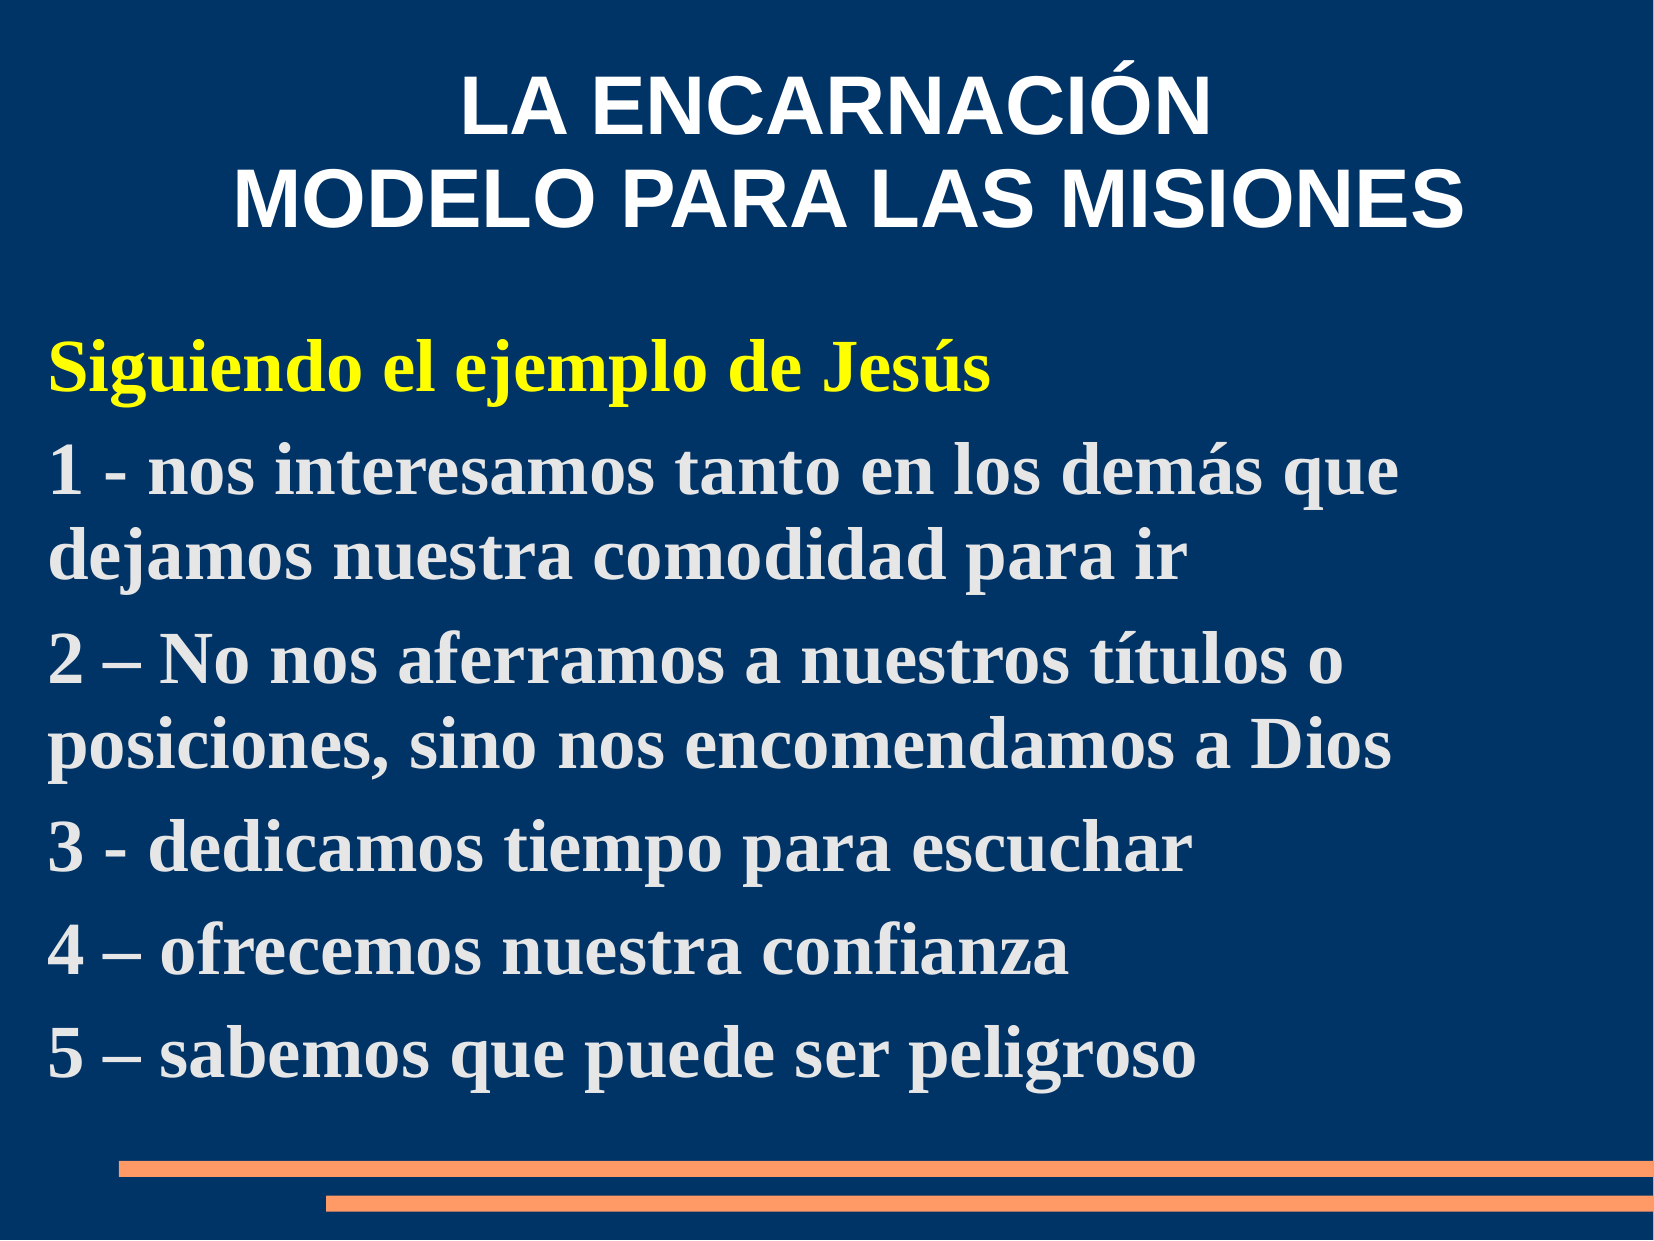

# LA ENCARNACIÓN MODELO PARA LAS MISIONES
Siguiendo el ejemplo de Jesús
1 - nos interesamos tanto en los demás que dejamos nuestra comodidad para ir
2 – No nos aferramos a nuestros títulos o posiciones, sino nos encomendamos a Dios
3 - dedicamos tiempo para escuchar
4 – ofrecemos nuestra confianza
5 – sabemos que puede ser peligroso